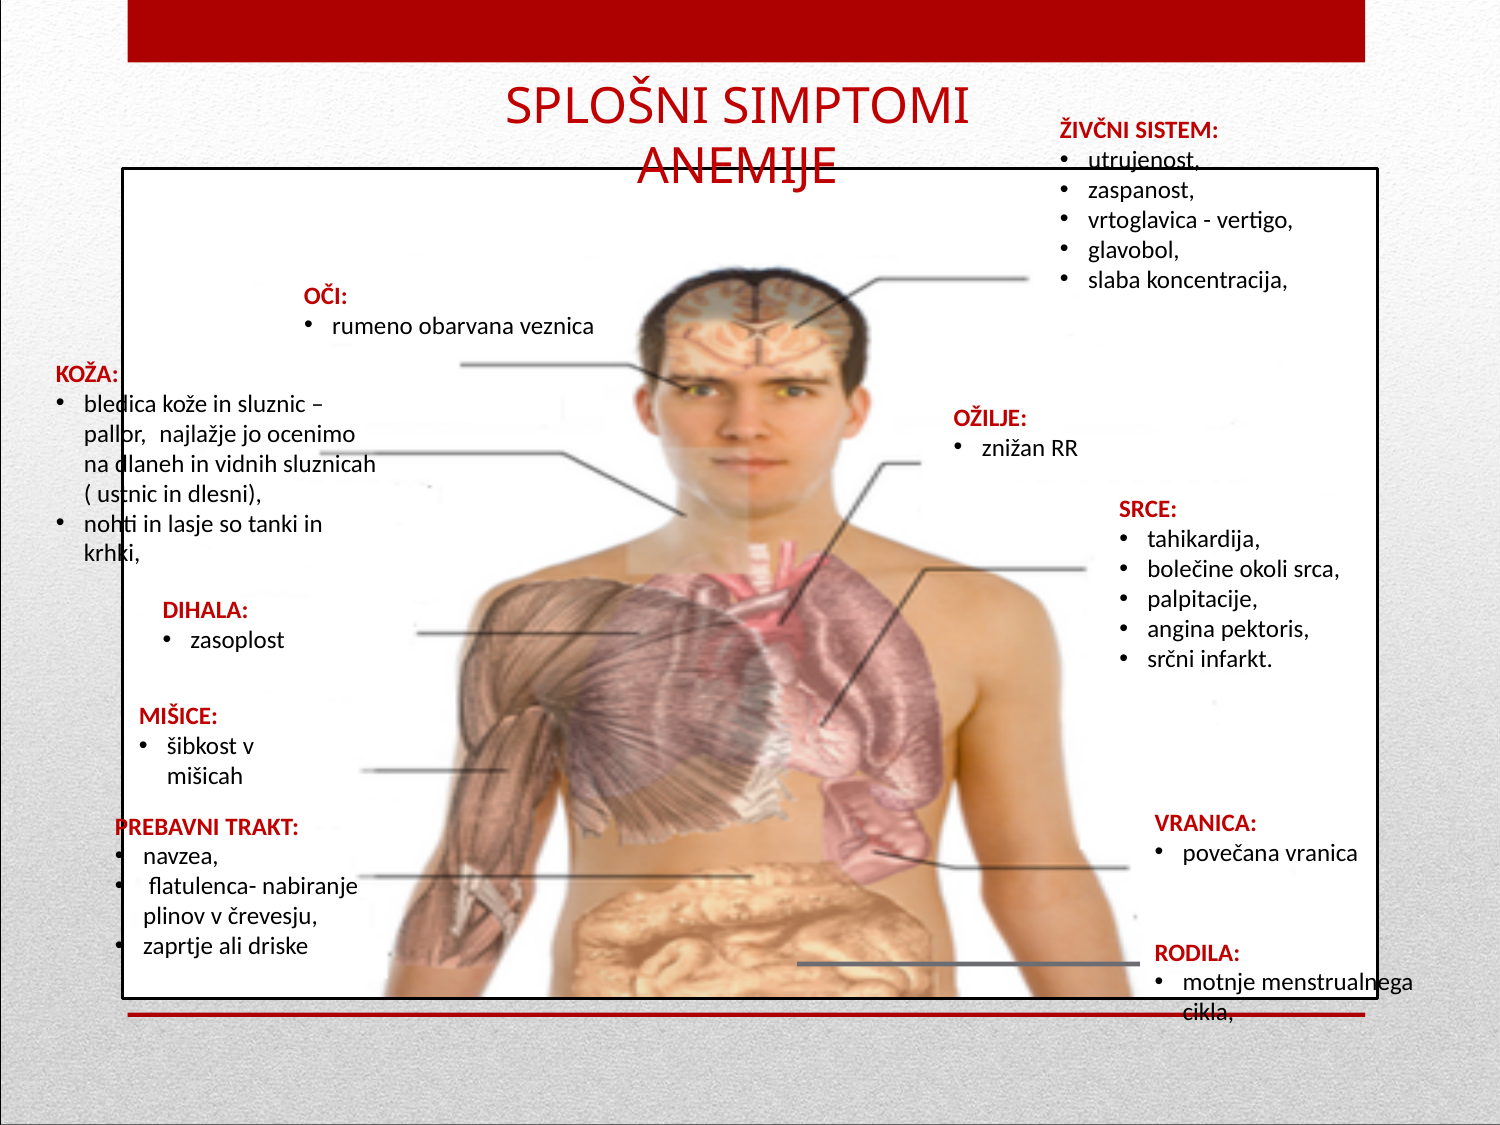

SPLOŠNI SIMPTOMI ANEMIJE
ŽIVČNI SISTEM:
utrujenost,
zaspanost,
vrtoglavica - vertigo,
glavobol,
slaba koncentracija,
OČI:
rumeno obarvana veznica
KOŽA:
bledica kože in sluznic –pallor, najlažje jo ocenimo na dlaneh in vidnih sluznicah ( ustnic in dlesni),
nohti in lasje so tanki in krhki,
OŽILJE:
znižan RR
SRCE:
tahikardija,
bolečine okoli srca,
palpitacije,
angina pektoris,
srčni infarkt.
DIHALA:
zasoplost
MIŠICE:
šibkost v mišicah
VRANICA:
povečana vranica
PREBAVNI TRAKT:
navzea,
 flatulenca- nabiranje plinov v črevesju,
zaprtje ali driske
RODILA:
motnje menstrualnega cikla,